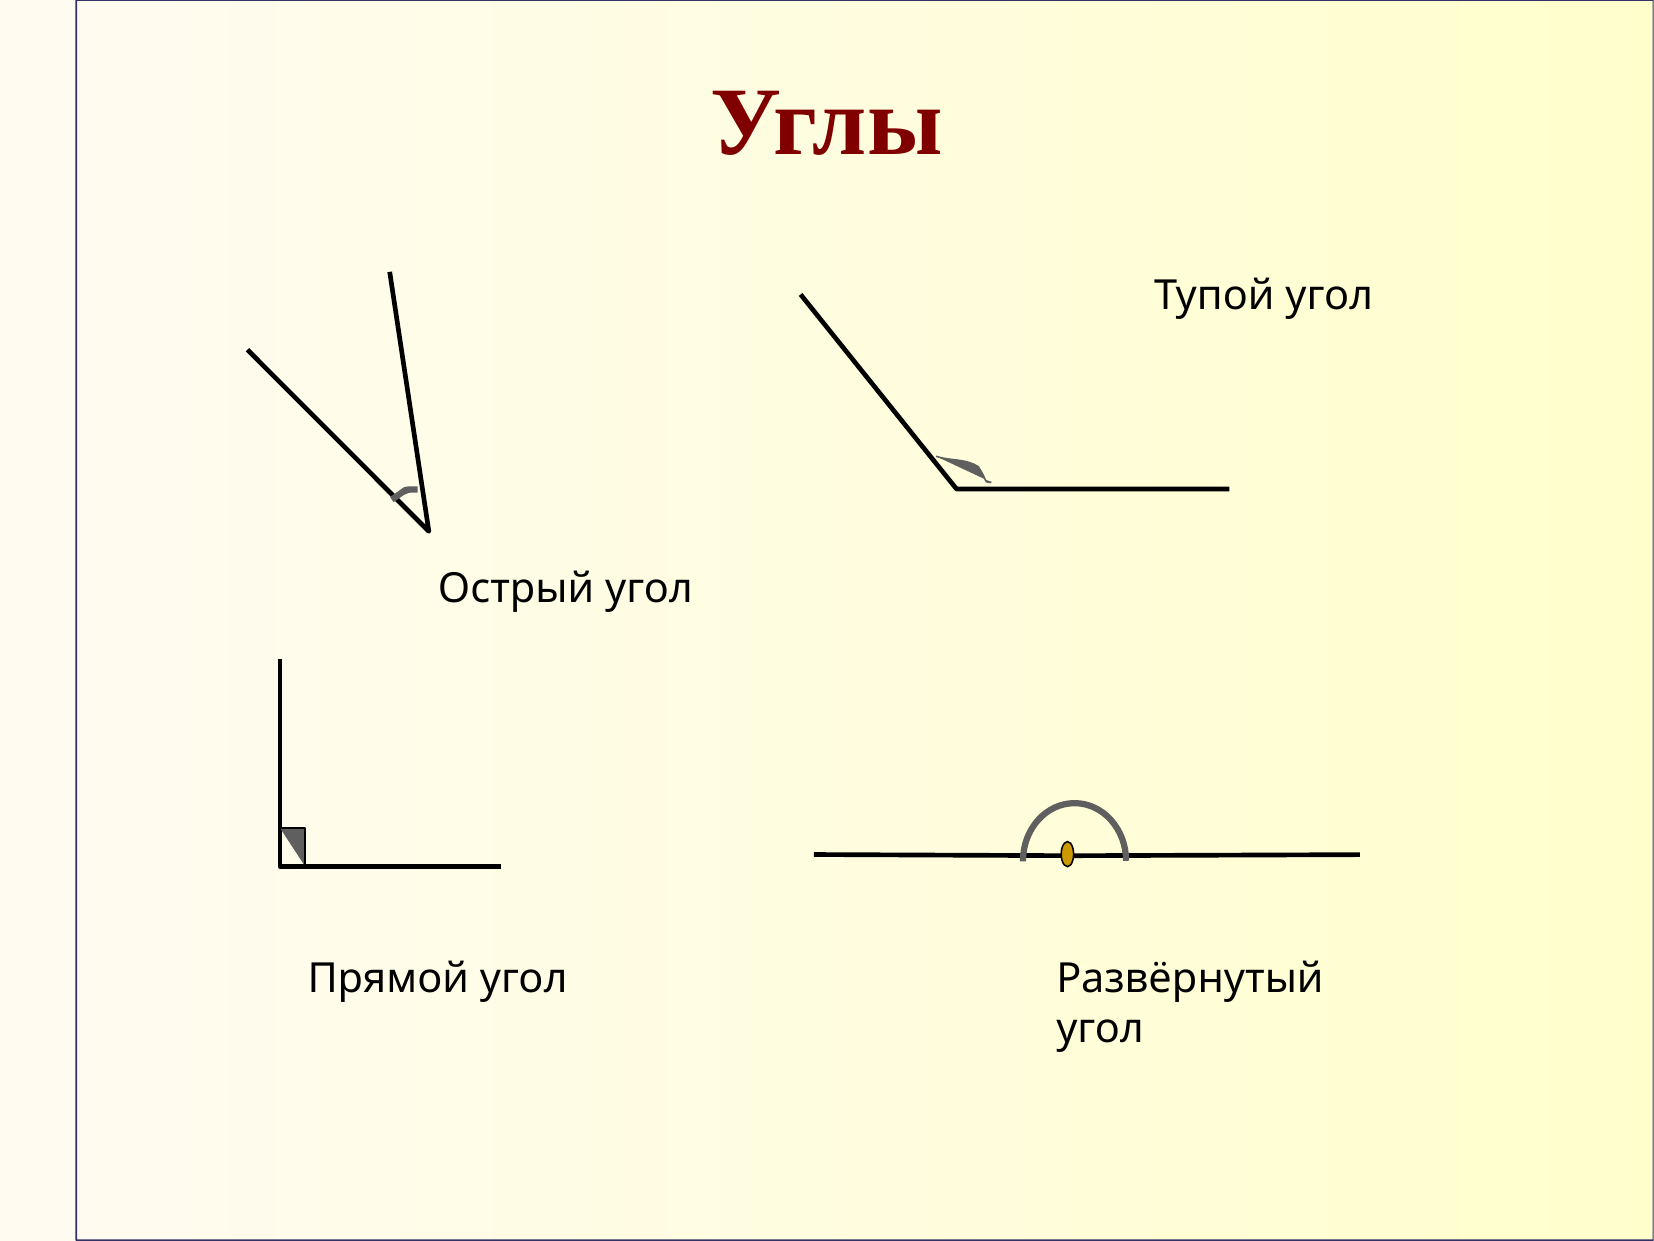

# Углы
Тупой угол
Острый угол
Прямой угол
Развёрнутый угол